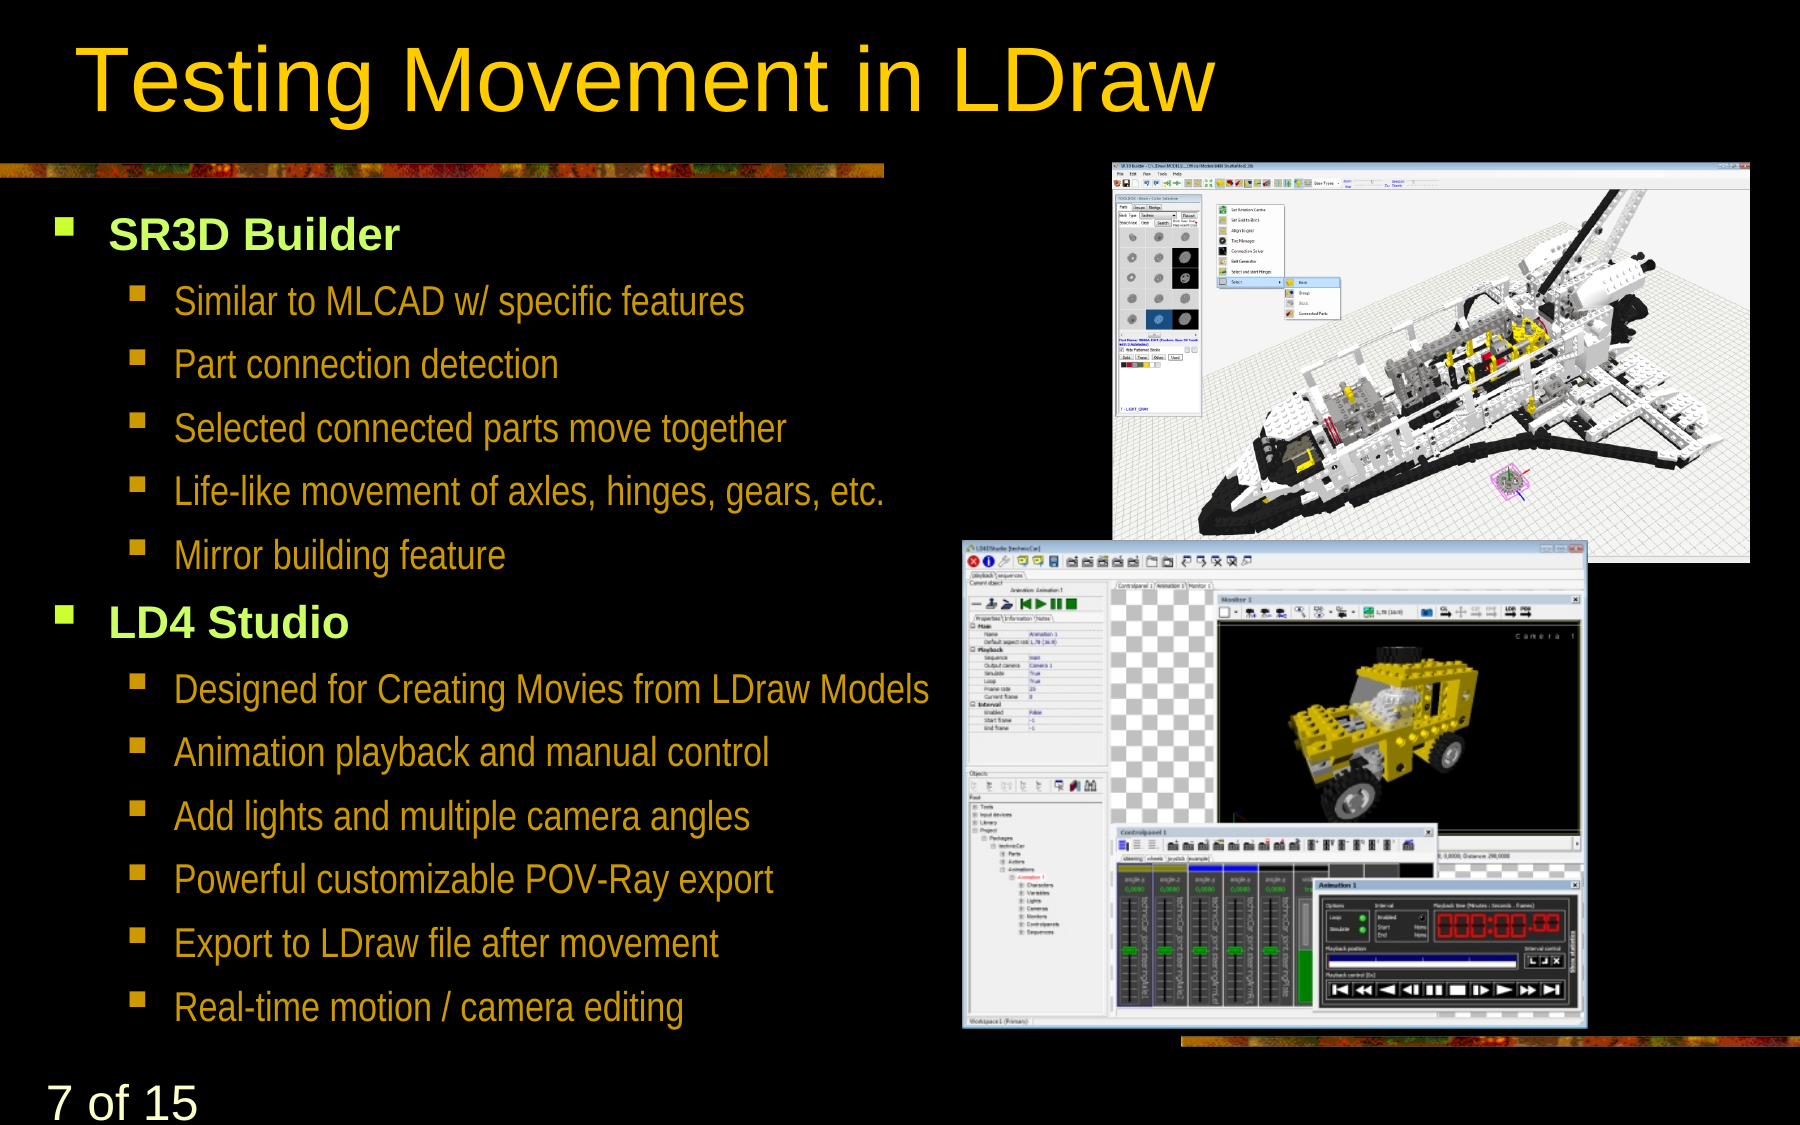

# Testing Movement in LDraw
SR3D Builder
Similar to MLCAD w/ specific features
Part connection detection
Selected connected parts move together
Life-like movement of axles, hinges, gears, etc.
Mirror building feature
LD4 Studio
Designed for Creating Movies from LDraw Models
Animation playback and manual control
Add lights and multiple camera angles
Powerful customizable POV-Ray export
Export to LDraw file after movement
Real-time motion / camera editing